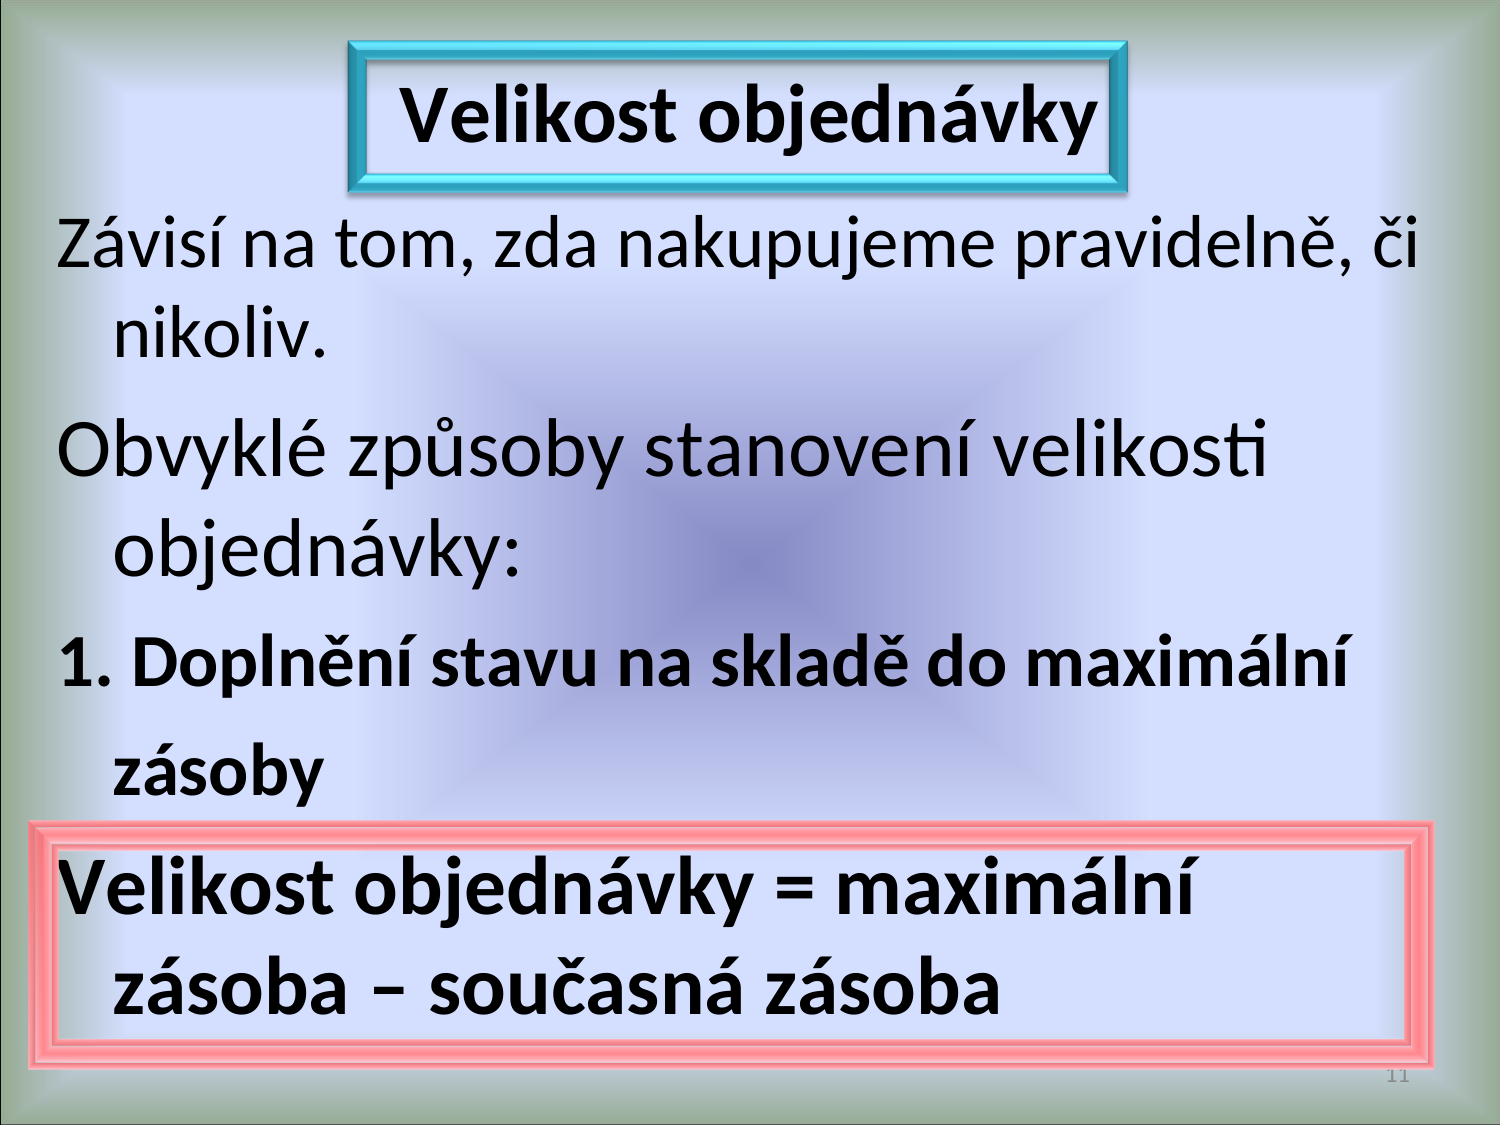

# Velikost objednávky
Závisí na tom, zda nakupujeme pravidelně, či nikoliv.
Obvyklé způsoby stanovení velikosti objednávky:
1. Doplnění stavu na skladě do maximální
	zásoby
Velikost objednávky = maximální zásoba – současná zásoba